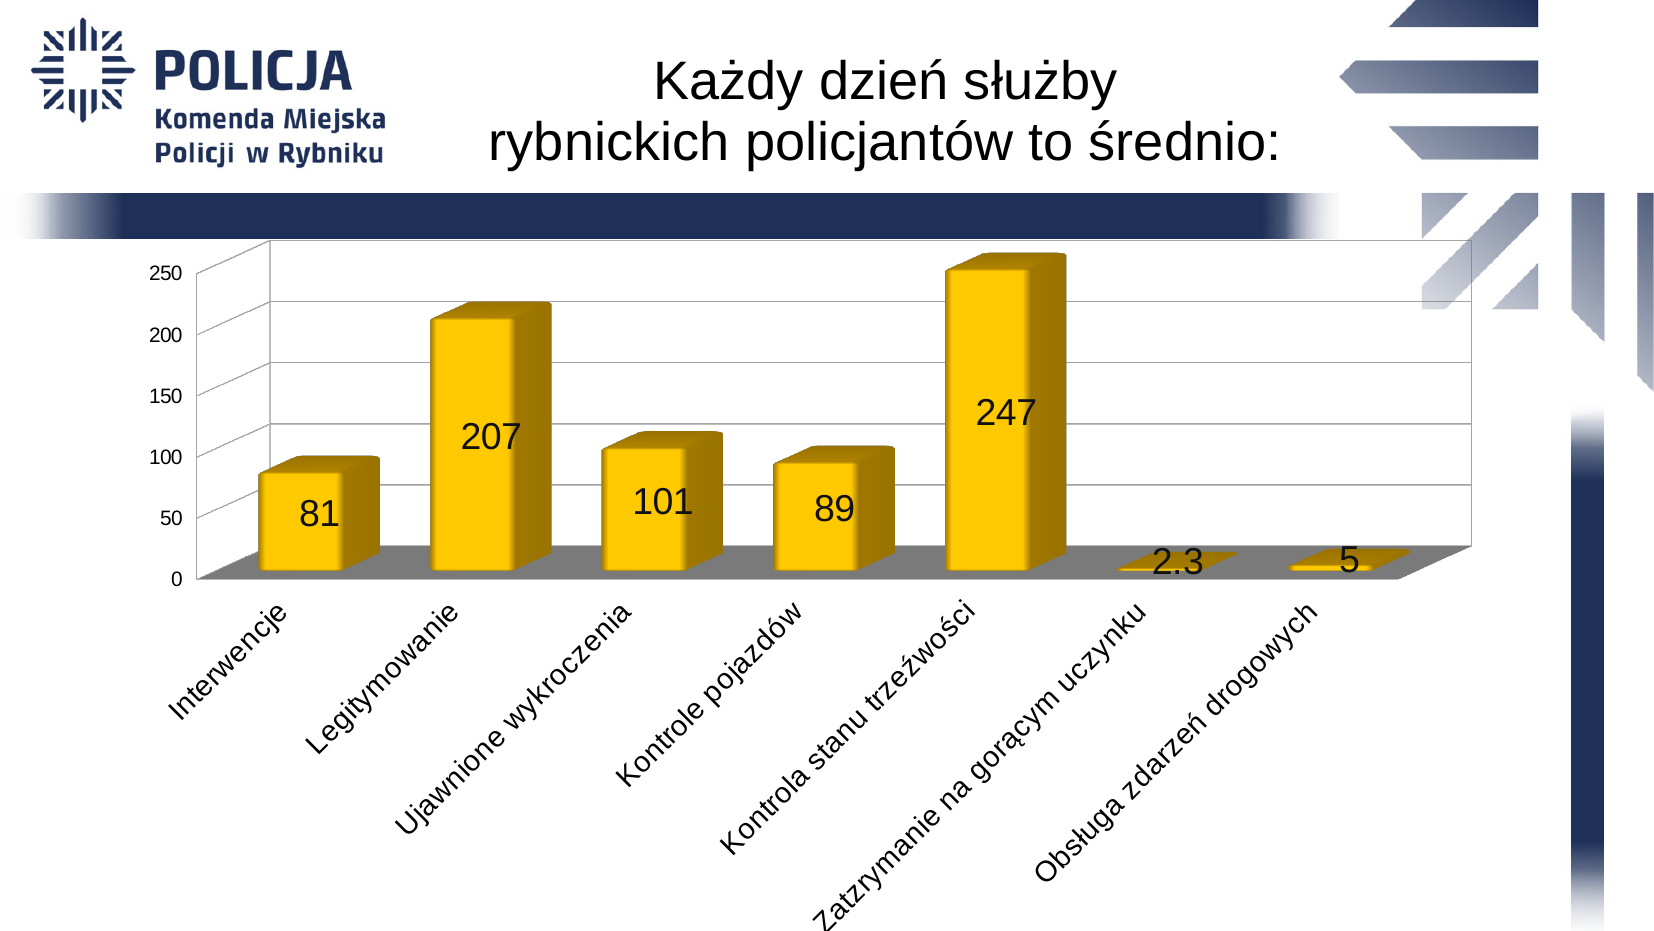

# Każdy dzień służby rybnickich policjantów to średnio:
[unsupported chart]